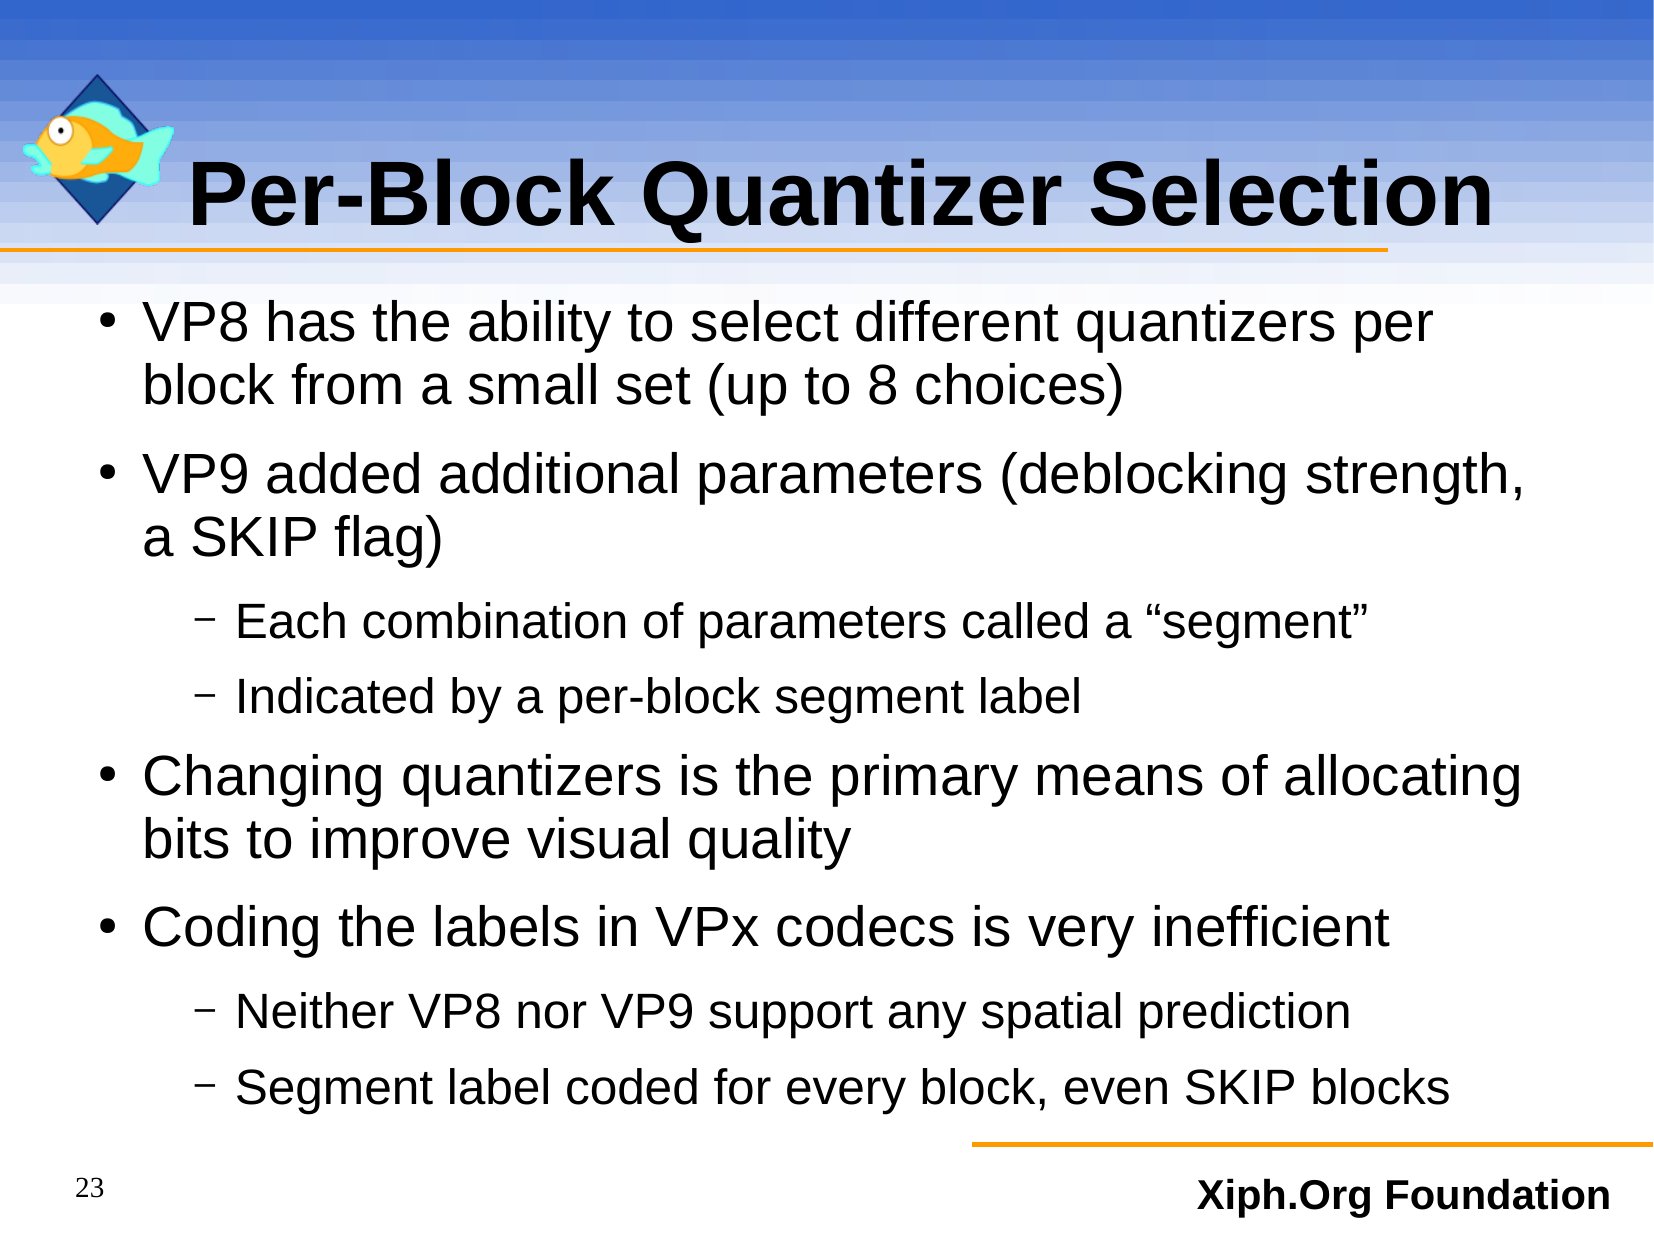

# Per-Block Quantizer Selection
VP8 has the ability to select different quantizers per block from a small set (up to 8 choices)
VP9 added additional parameters (deblocking strength, a SKIP flag)
Each combination of parameters called a “segment”
Indicated by a per-block segment label
Changing quantizers is the primary means of allocating bits to improve visual quality
Coding the labels in VPx codecs is very inefficient
Neither VP8 nor VP9 support any spatial prediction
Segment label coded for every block, even SKIP blocks
23